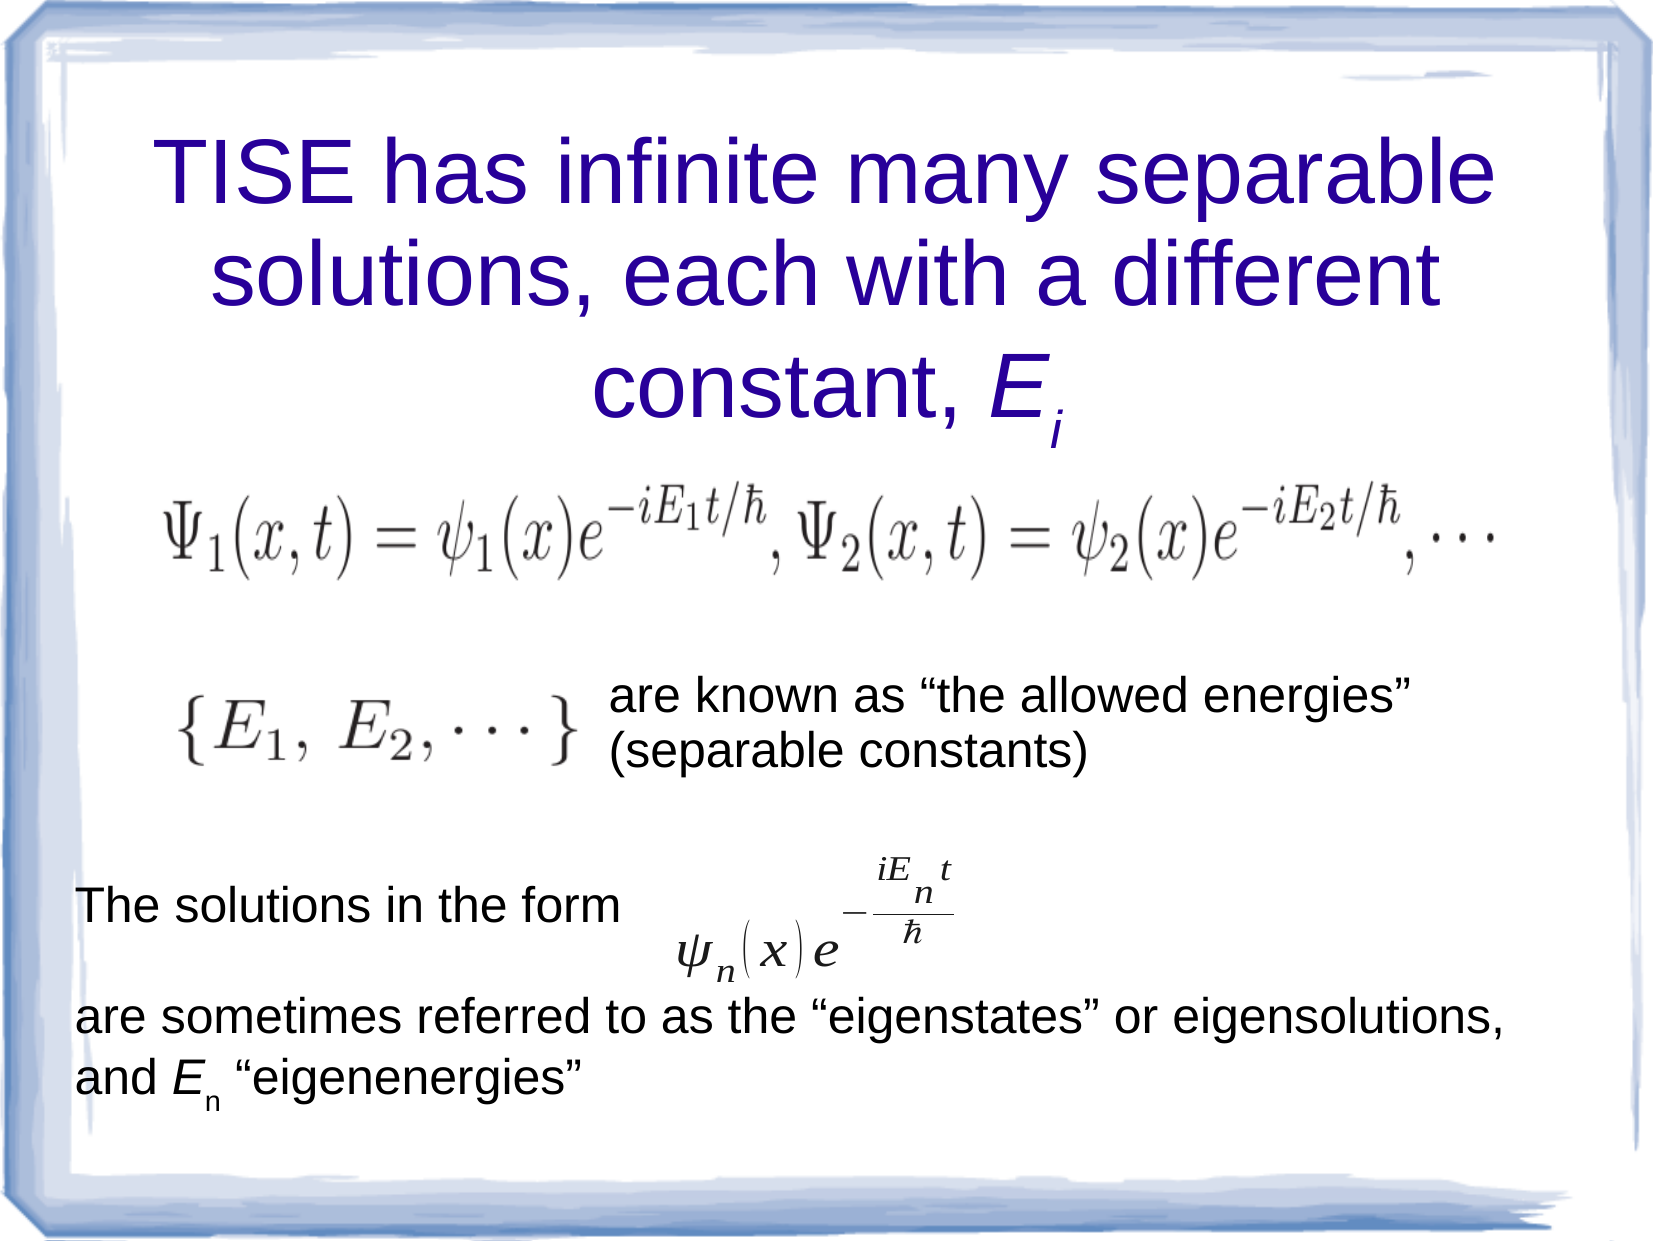

# TISE has infinite many separable solutions, each with a different constant, Ei
are known as “the allowed energies” (separable constants)
The solutions in the form
are sometimes referred to as the “eigenstates” or eigensolutions, and En “eigenenergies”